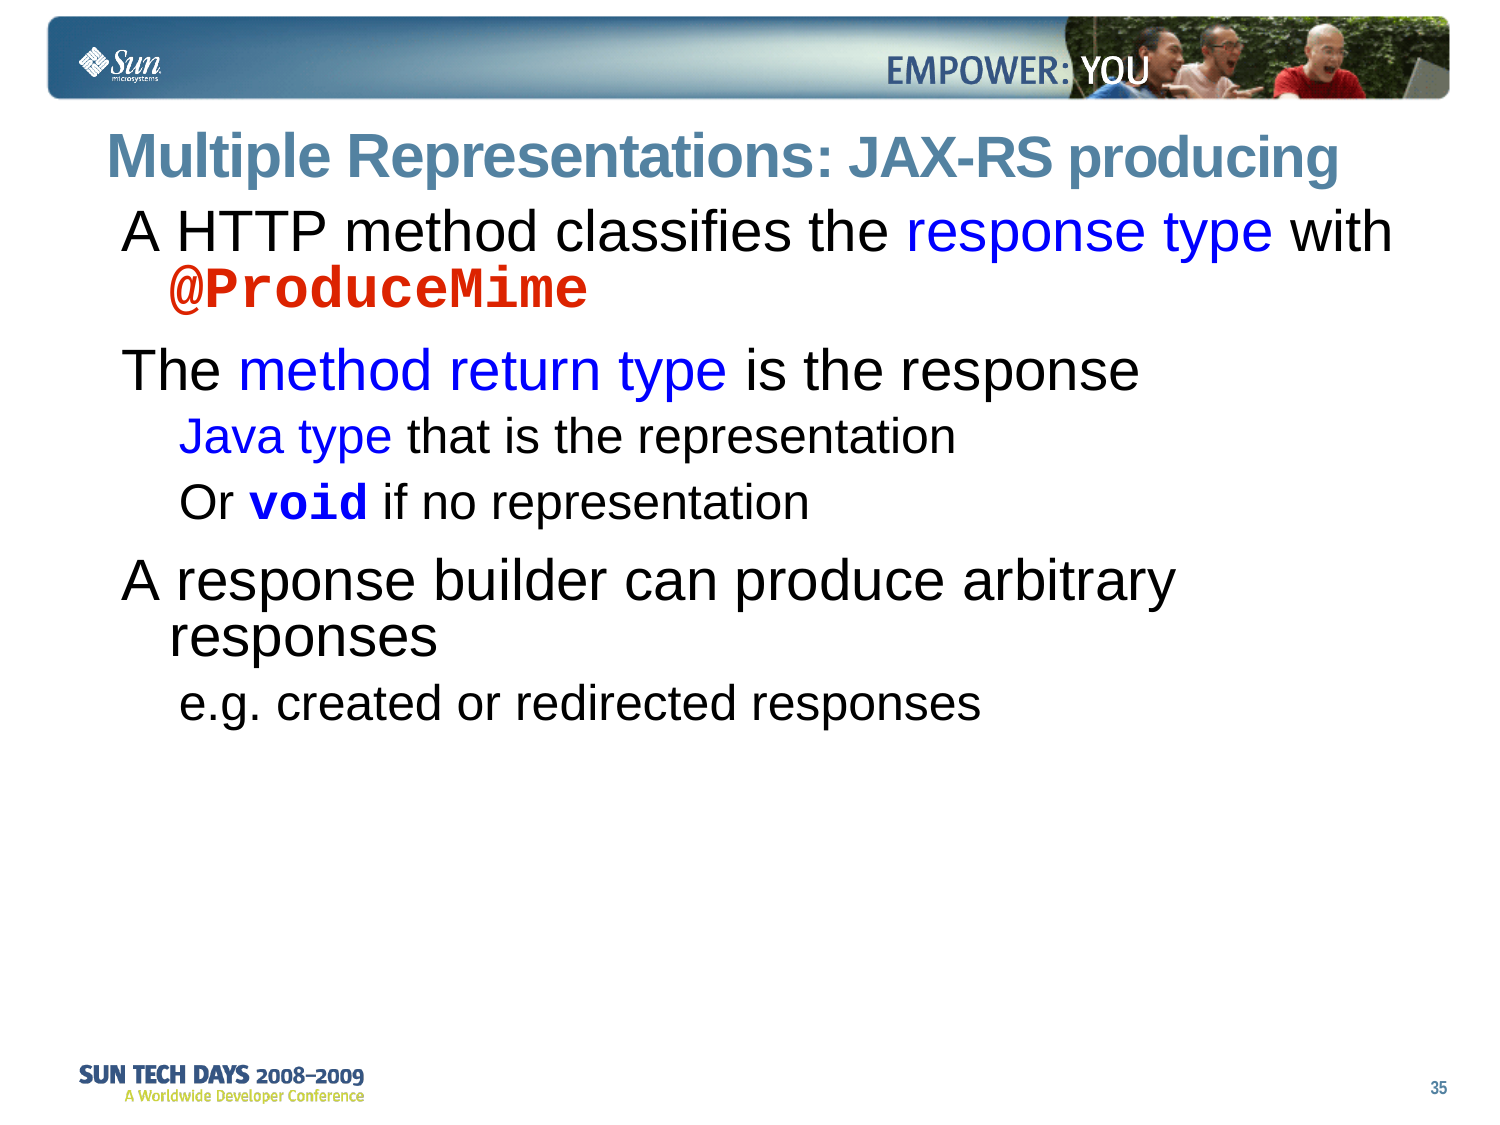

# Multiple Representations: JAX-RS producing
A HTTP method classifies the response type with @ProduceMime
The method return type is the response
Java type that is the representation
Or void if no representation
A response builder can produce arbitrary responses
e.g. created or redirected responses